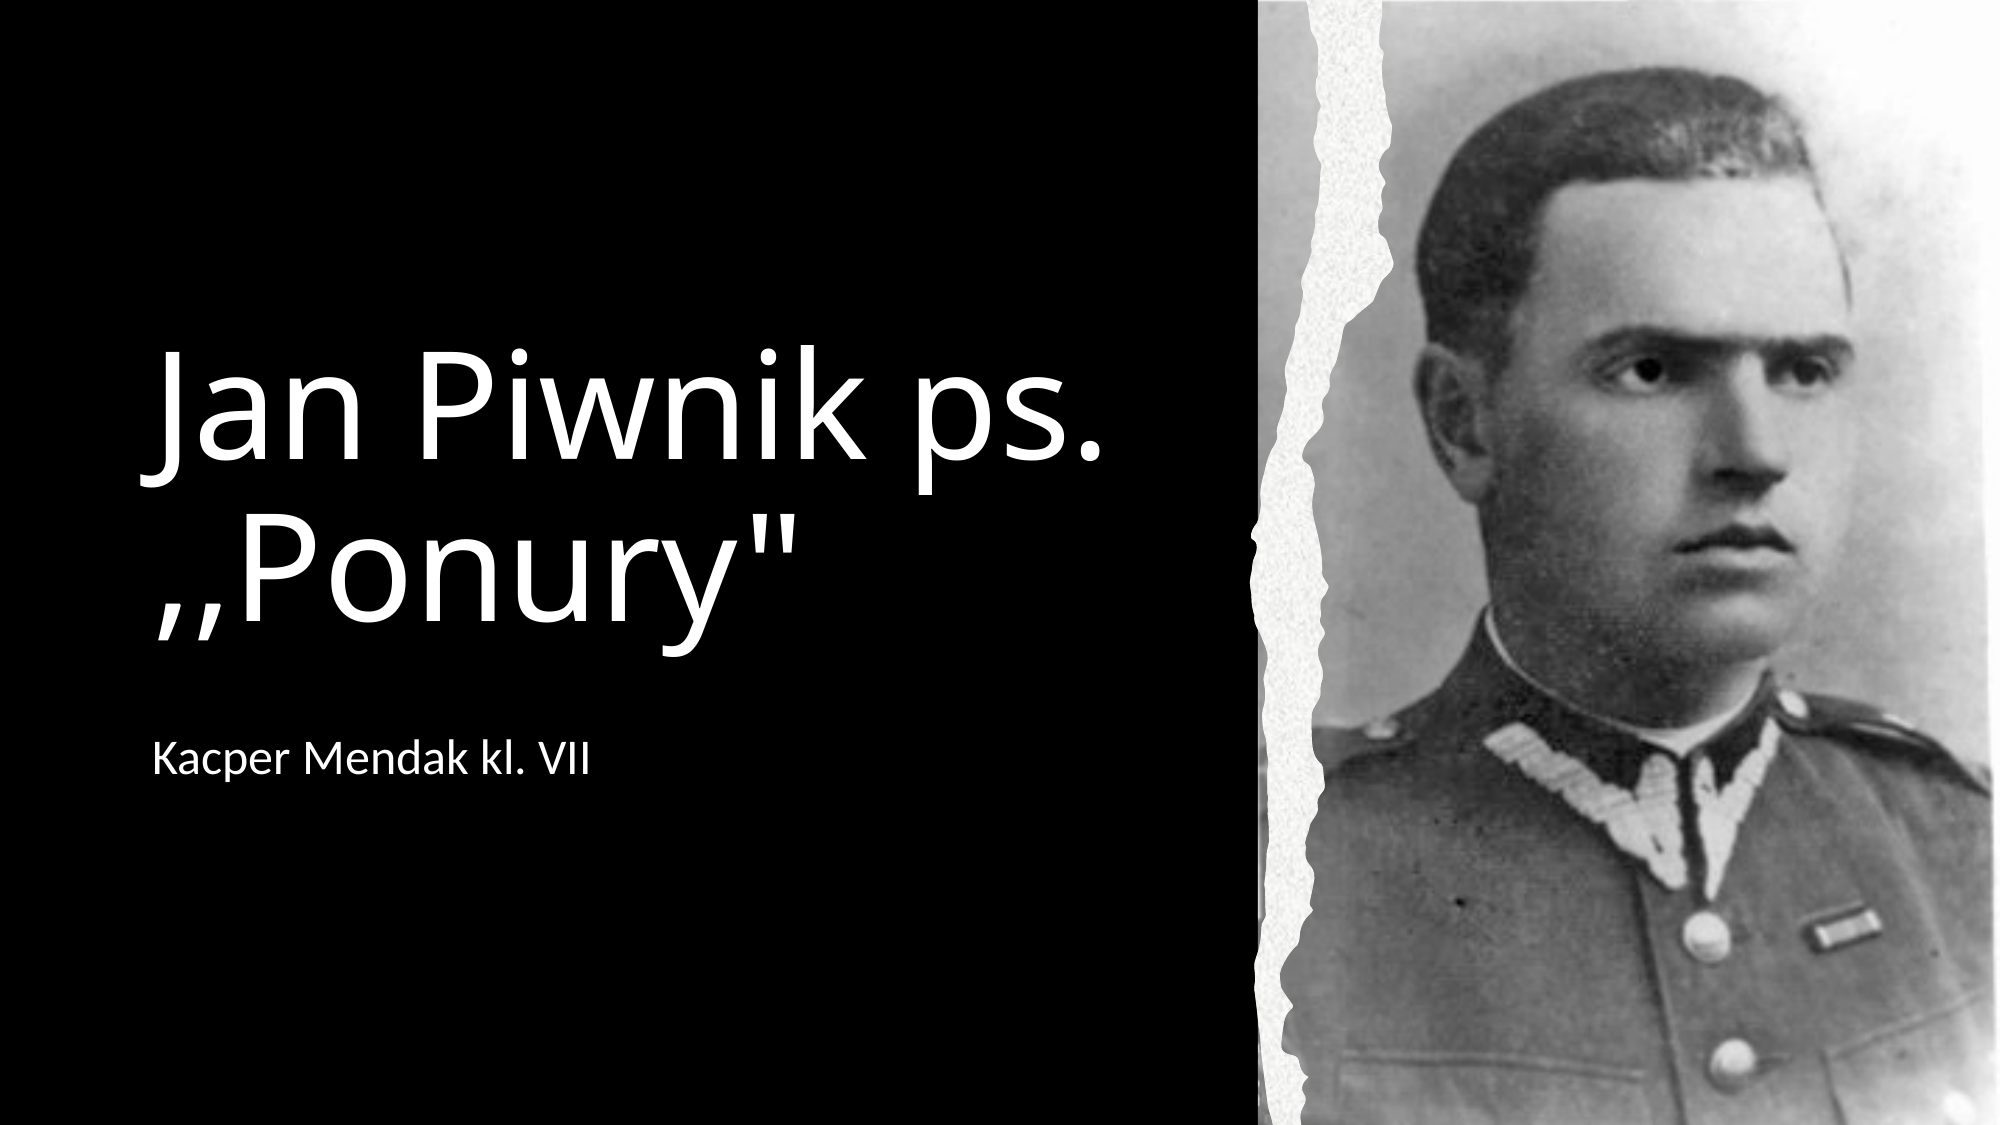

# Jan Piwnik ps. ,,Ponury"
Kacper Mendak kl. VII